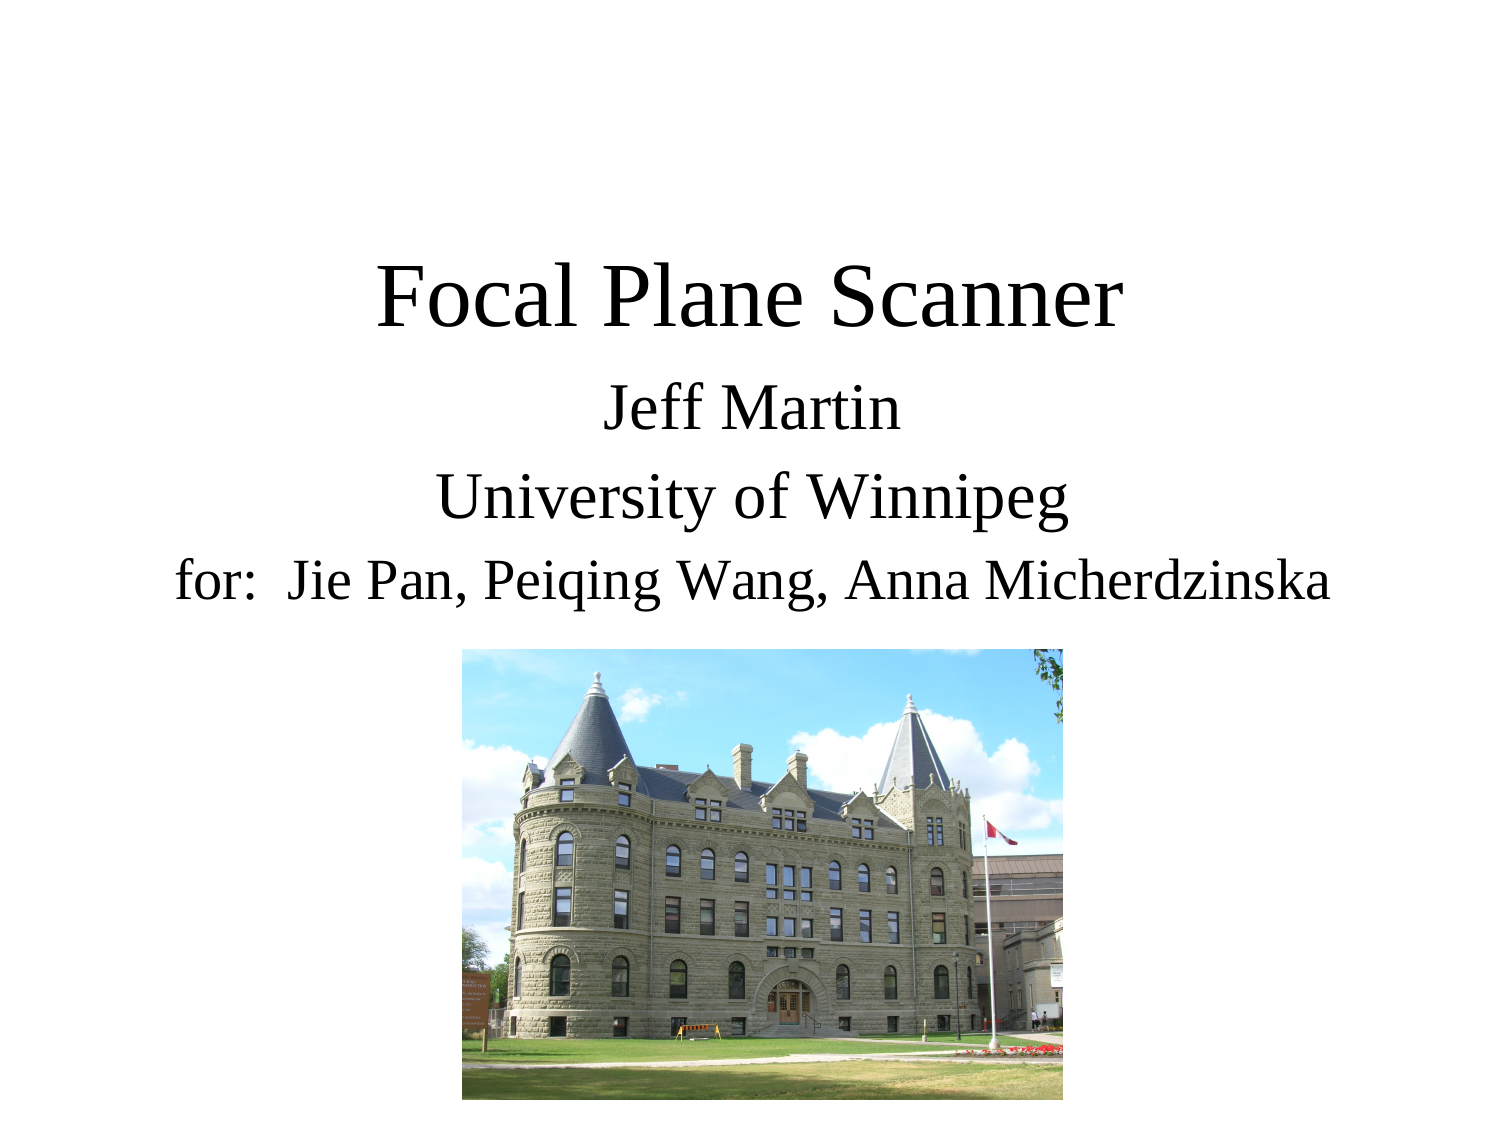

# Focal Plane Scanner
Jeff Martin
University of Winnipeg
for: Jie Pan, Peiqing Wang, Anna Micherdzinska